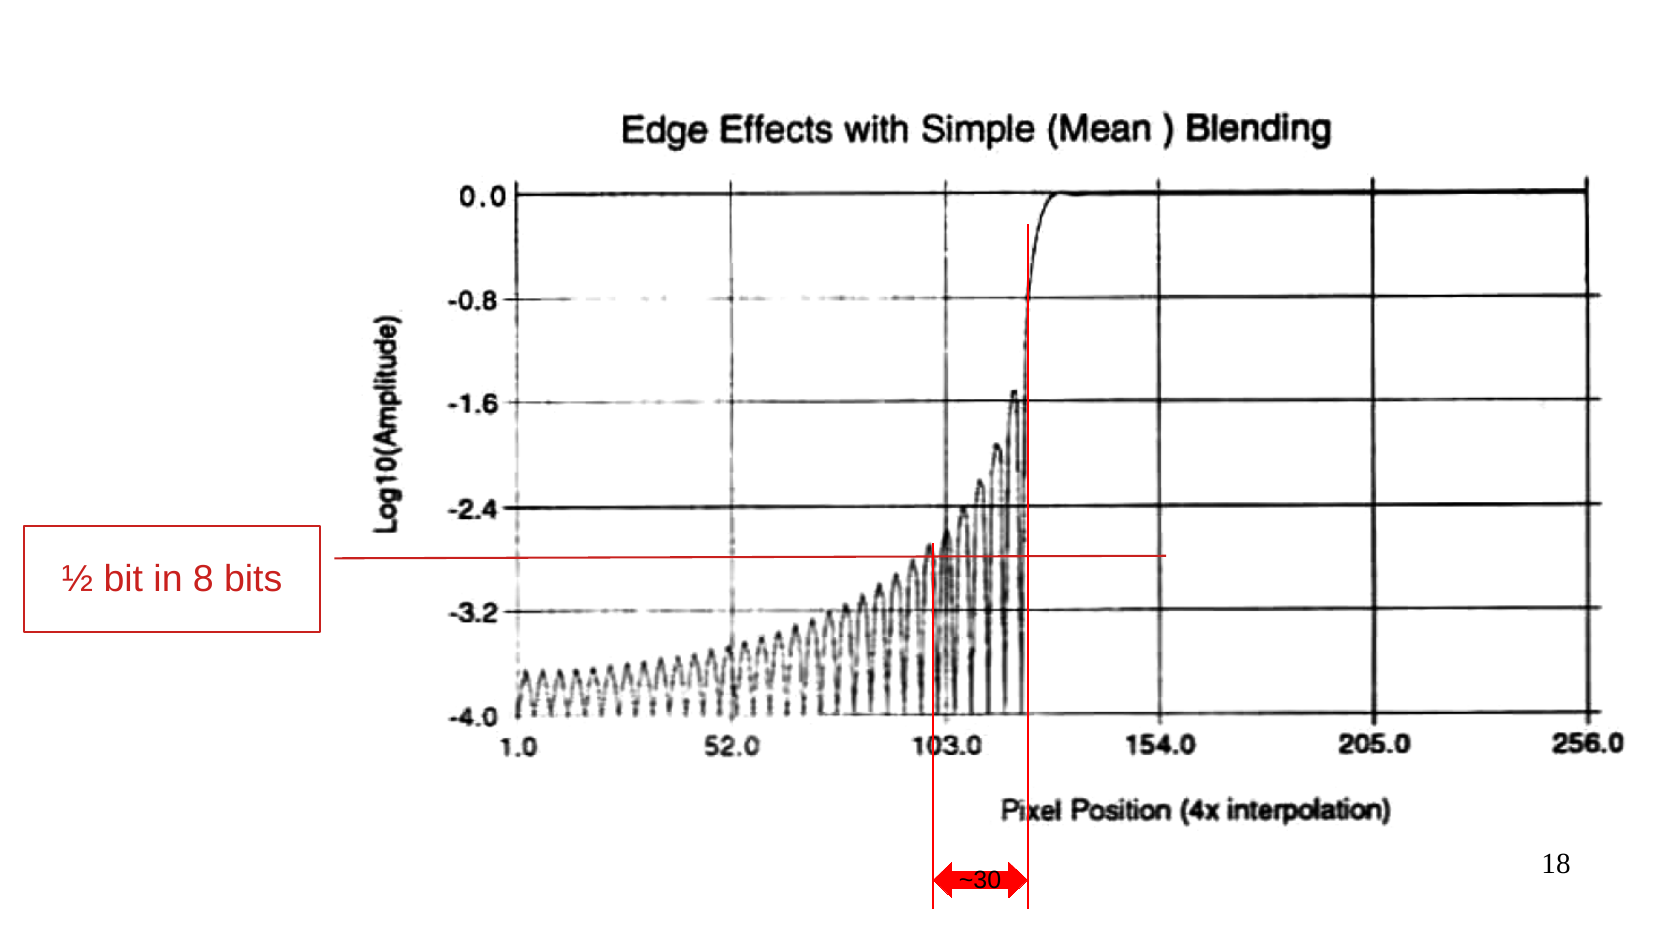

½ bit in 8 bits
18
~30